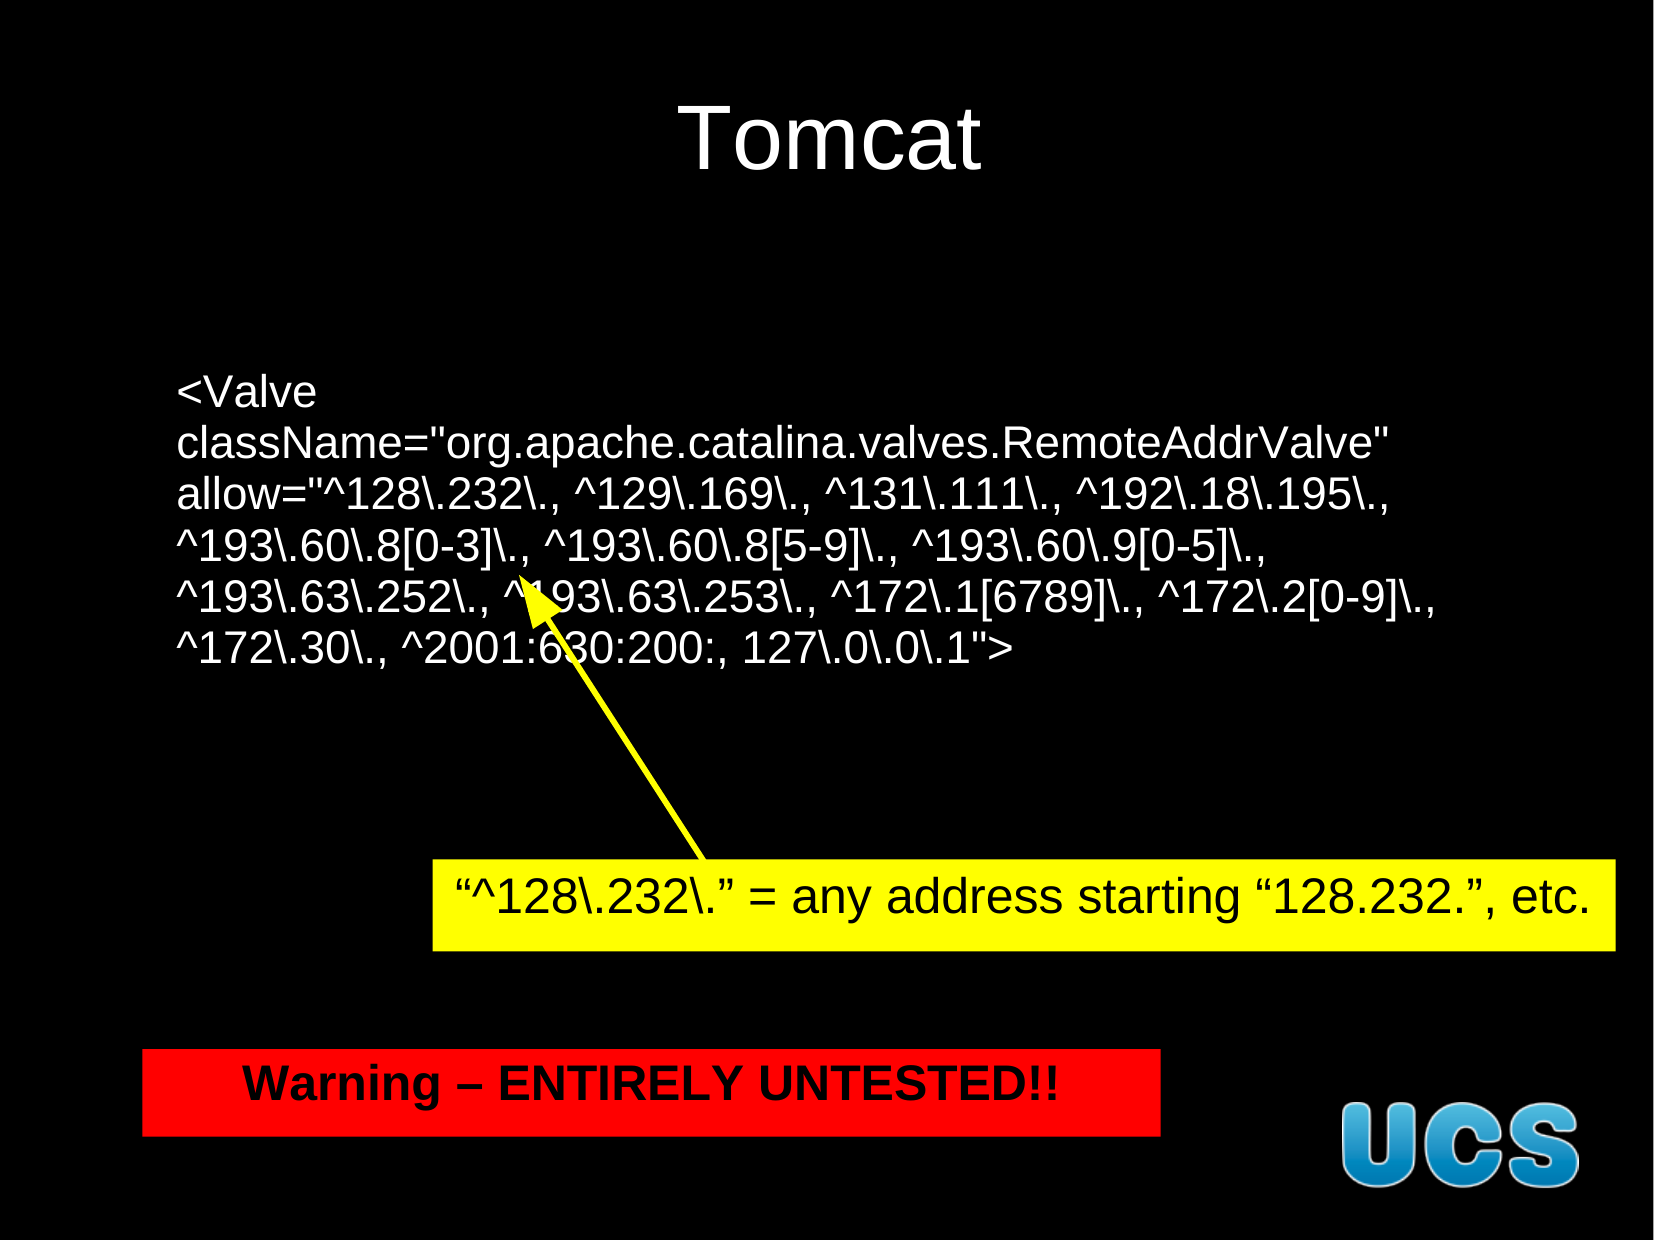

# Tomcat
<Valve
className="org.apache.catalina.valves.RemoteAddrValve"
allow="^128\.232\., ^129\.169\., ^131\.111\., ^192\.18\.195\., ^193\.60\.8[0-3]\., ^193\.60\.8[5-9]\., ^193\.60\.9[0-5]\., ^193\.63\.252\., ^193\.63\.253\., ^172\.1[6789]\., ^172\.2[0-9]\., ^172\.30\., ^2001:630:200:, 127\.0\.0\.1">
“^128\.232\.” = any address starting “128.232.”, etc.
Warning – ENTIRELY UNTESTED!!